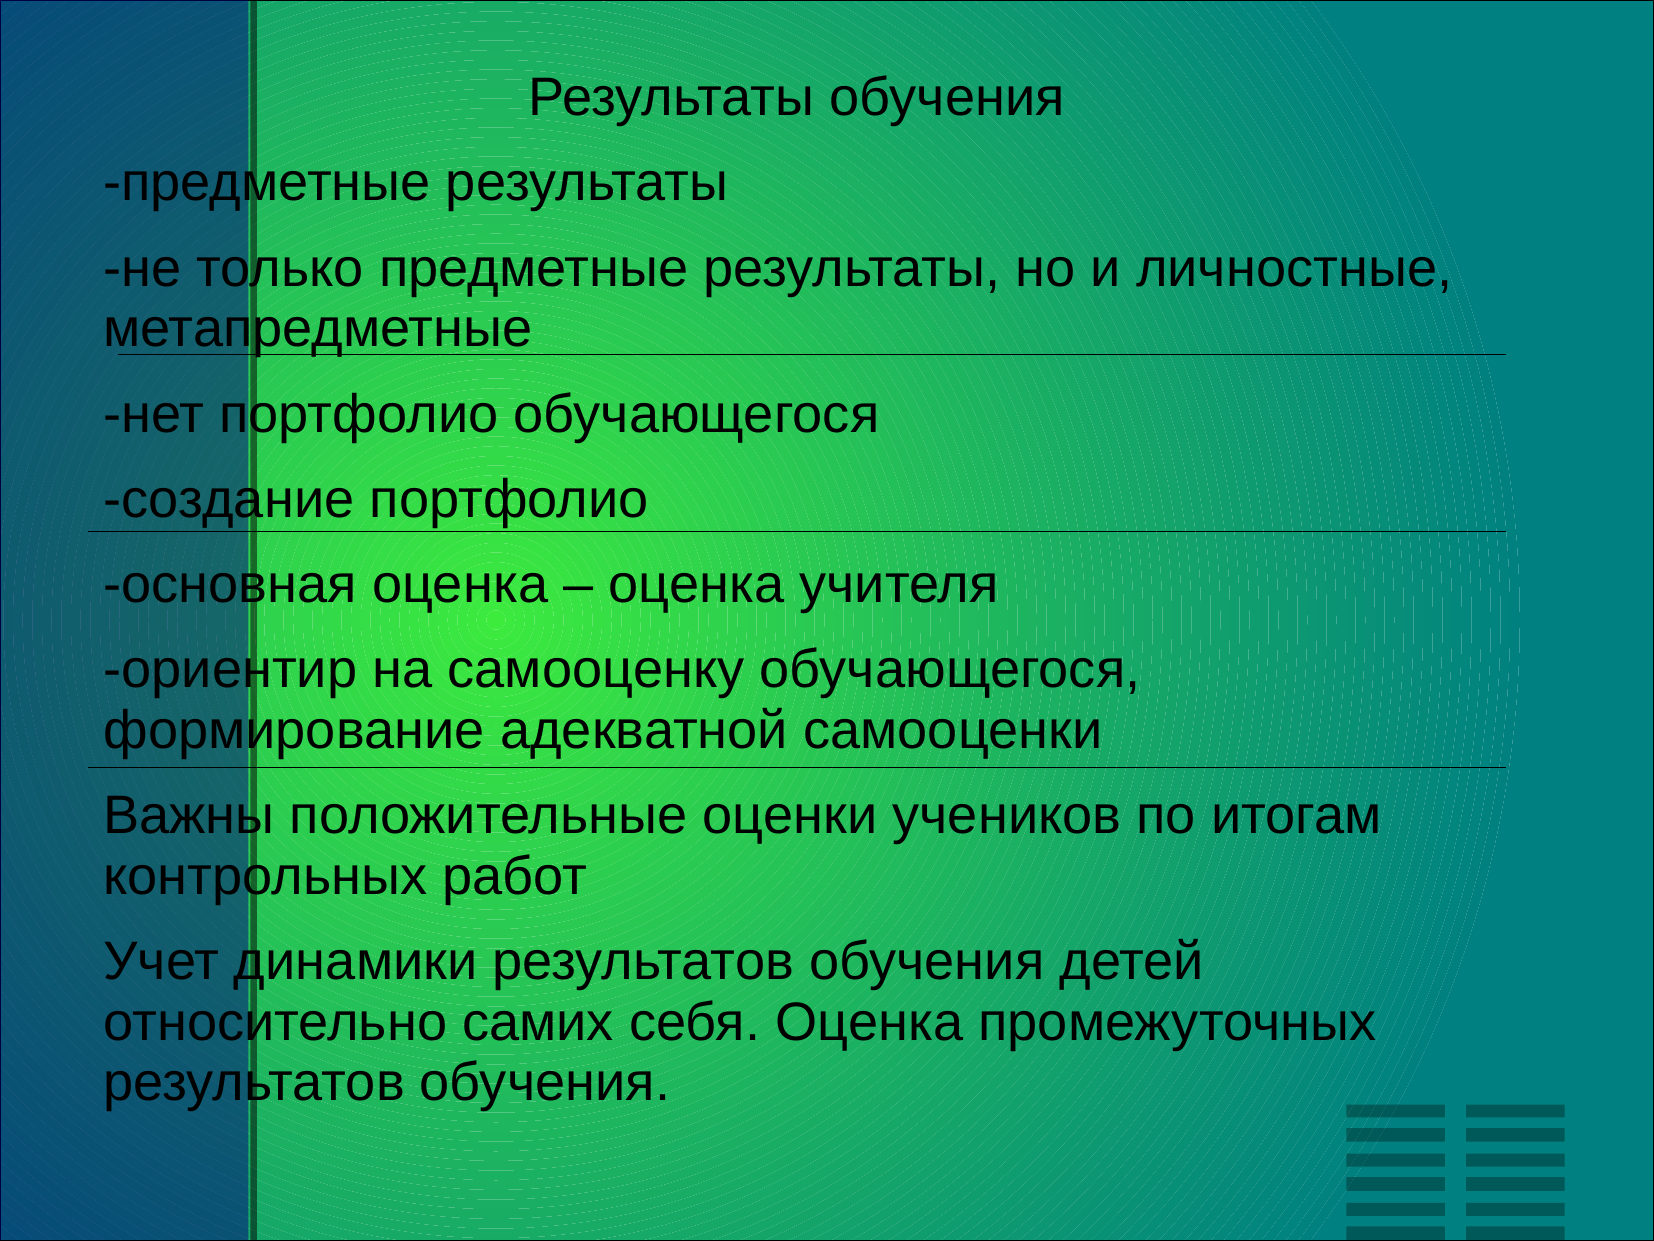

Результаты обучения
-предметные результаты
-не только предметные результаты, но и личностные, метапредметные
-нет портфолио обучающегося
-создание портфолио
-основная оценка – оценка учителя
-ориентир на самооценку обучающегося, формирование адекватной самооценки
Важны положительные оценки учеников по итогам контрольных работ
Учет динамики результатов обучения детей относительно самих себя. Оценка промежуточных результатов обучения.